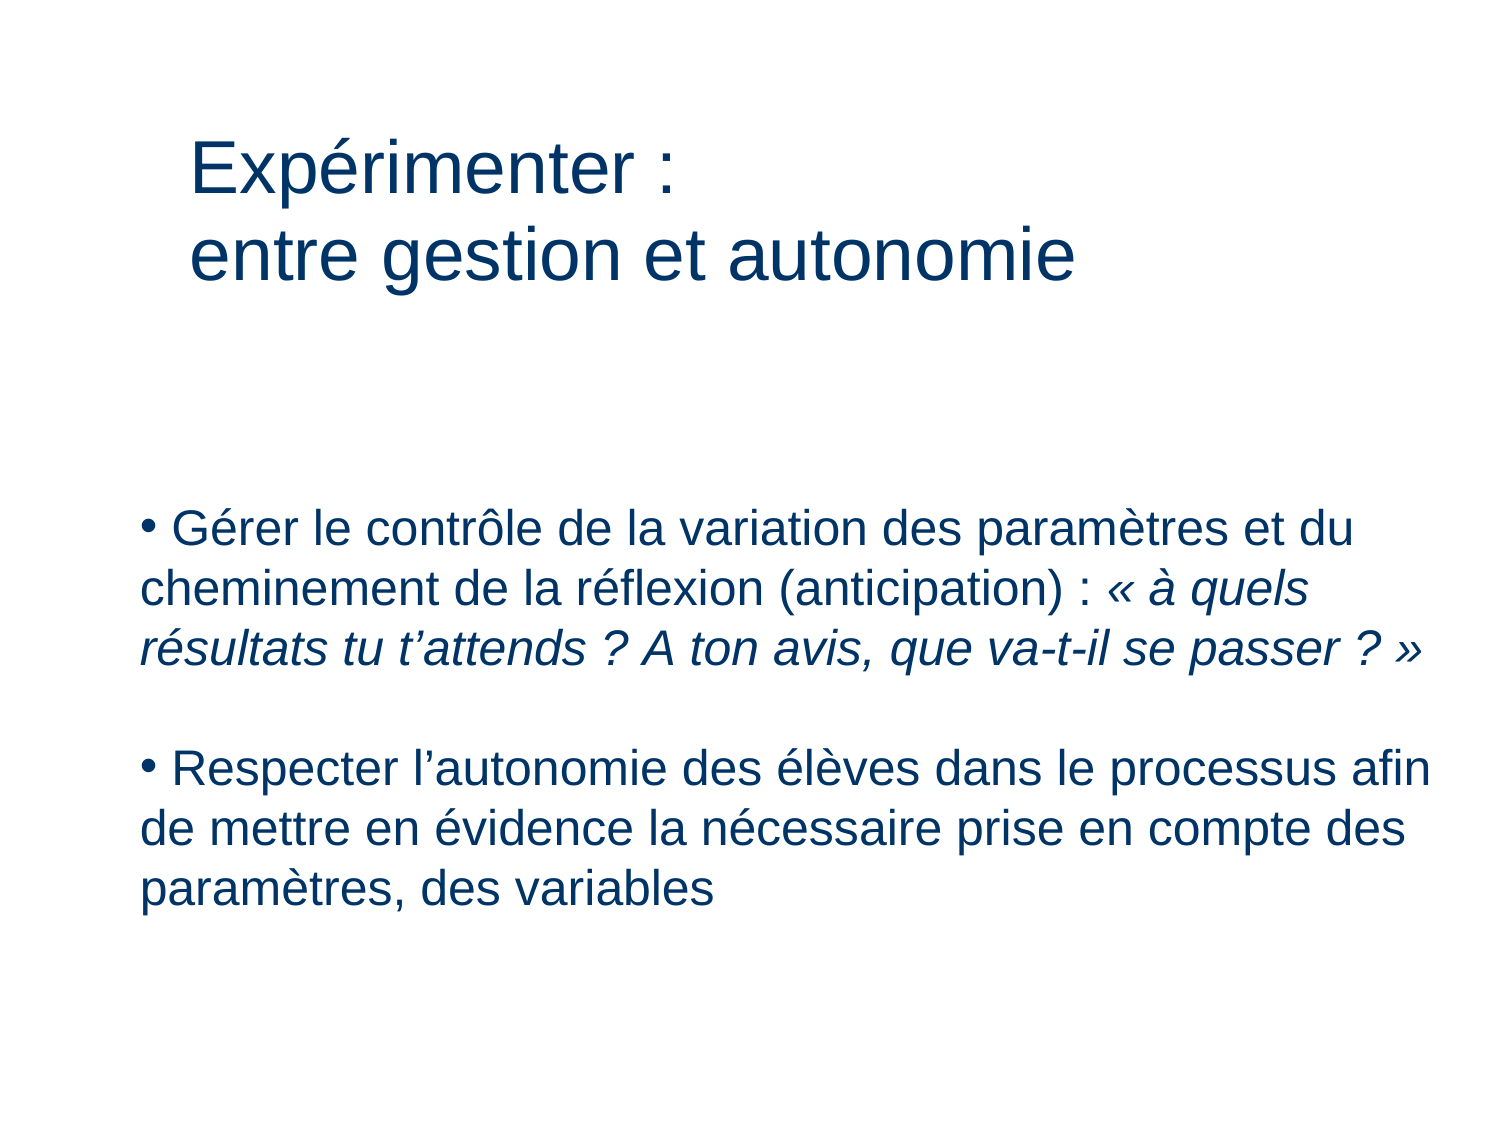

Expérimenter :
entre gestion et autonomie
 Gérer le contrôle de la variation des paramètres et du cheminement de la réflexion (anticipation) : « à quels résultats tu t’attends ? A ton avis, que va-t-il se passer ? »
 Respecter l’autonomie des élèves dans le processus afin de mettre en évidence la nécessaire prise en compte des paramètres, des variables